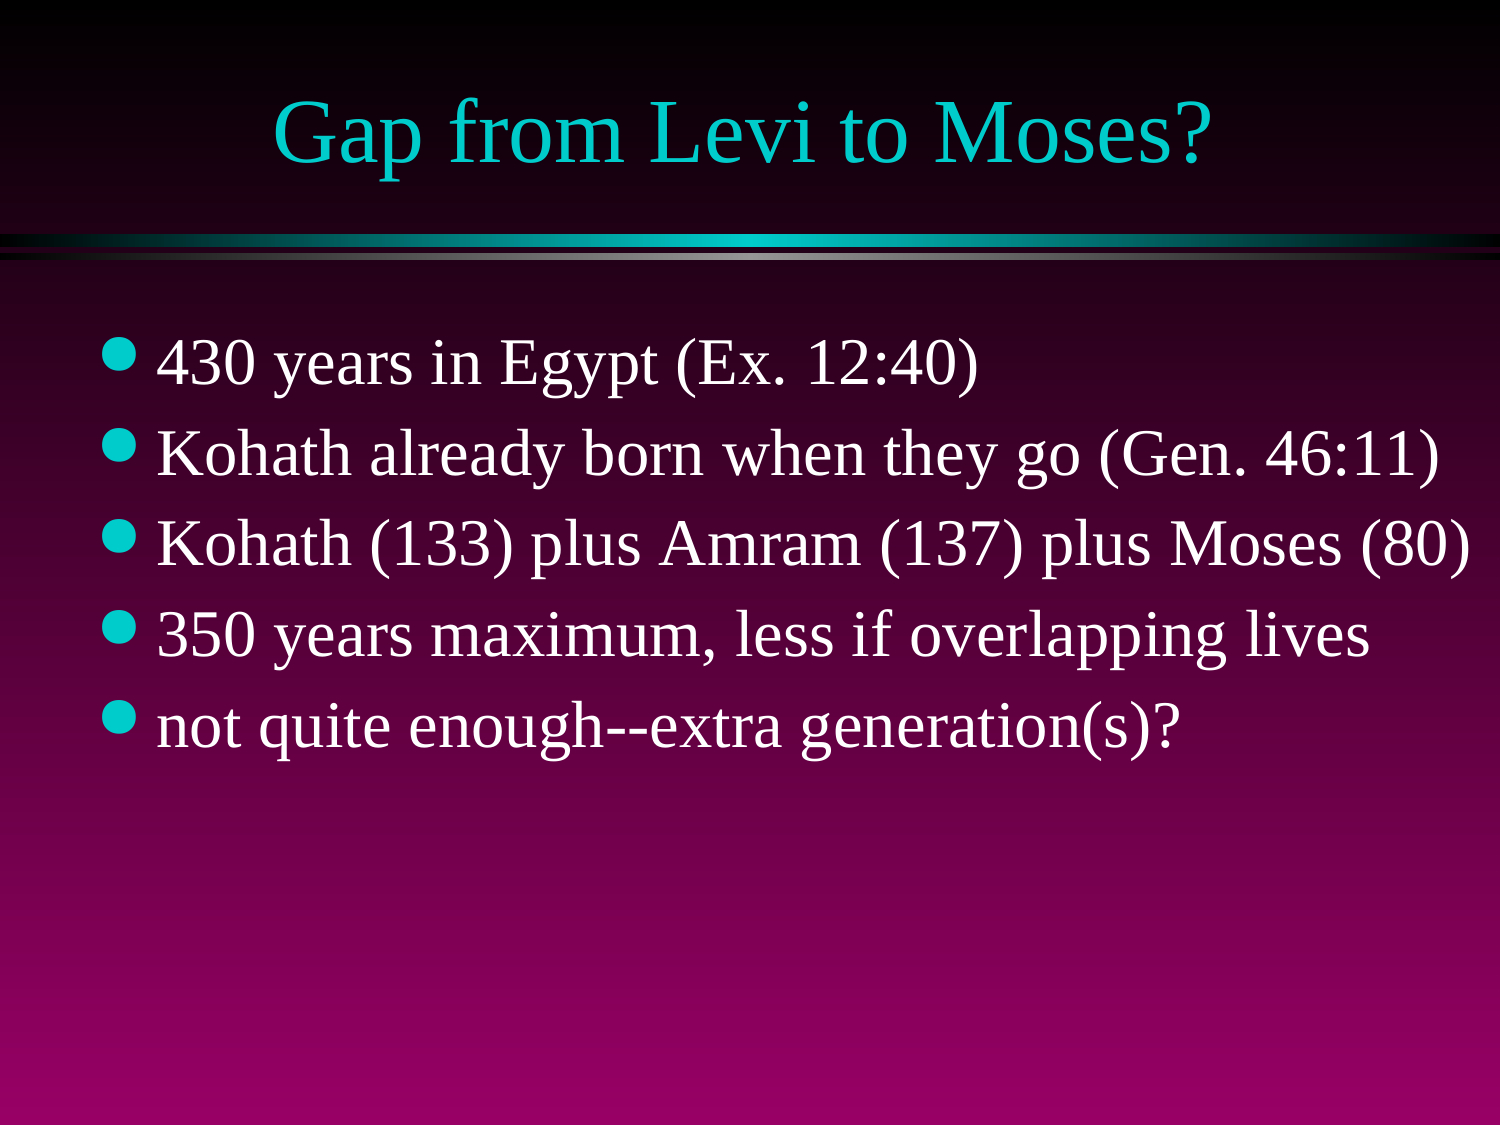

# Gap from Levi to Moses?
430 years in Egypt (Ex. 12:40)
Kohath already born when they go (Gen. 46:11)
Kohath (133) plus Amram (137) plus Moses (80)
350 years maximum, less if overlapping lives
not quite enough--extra generation(s)?